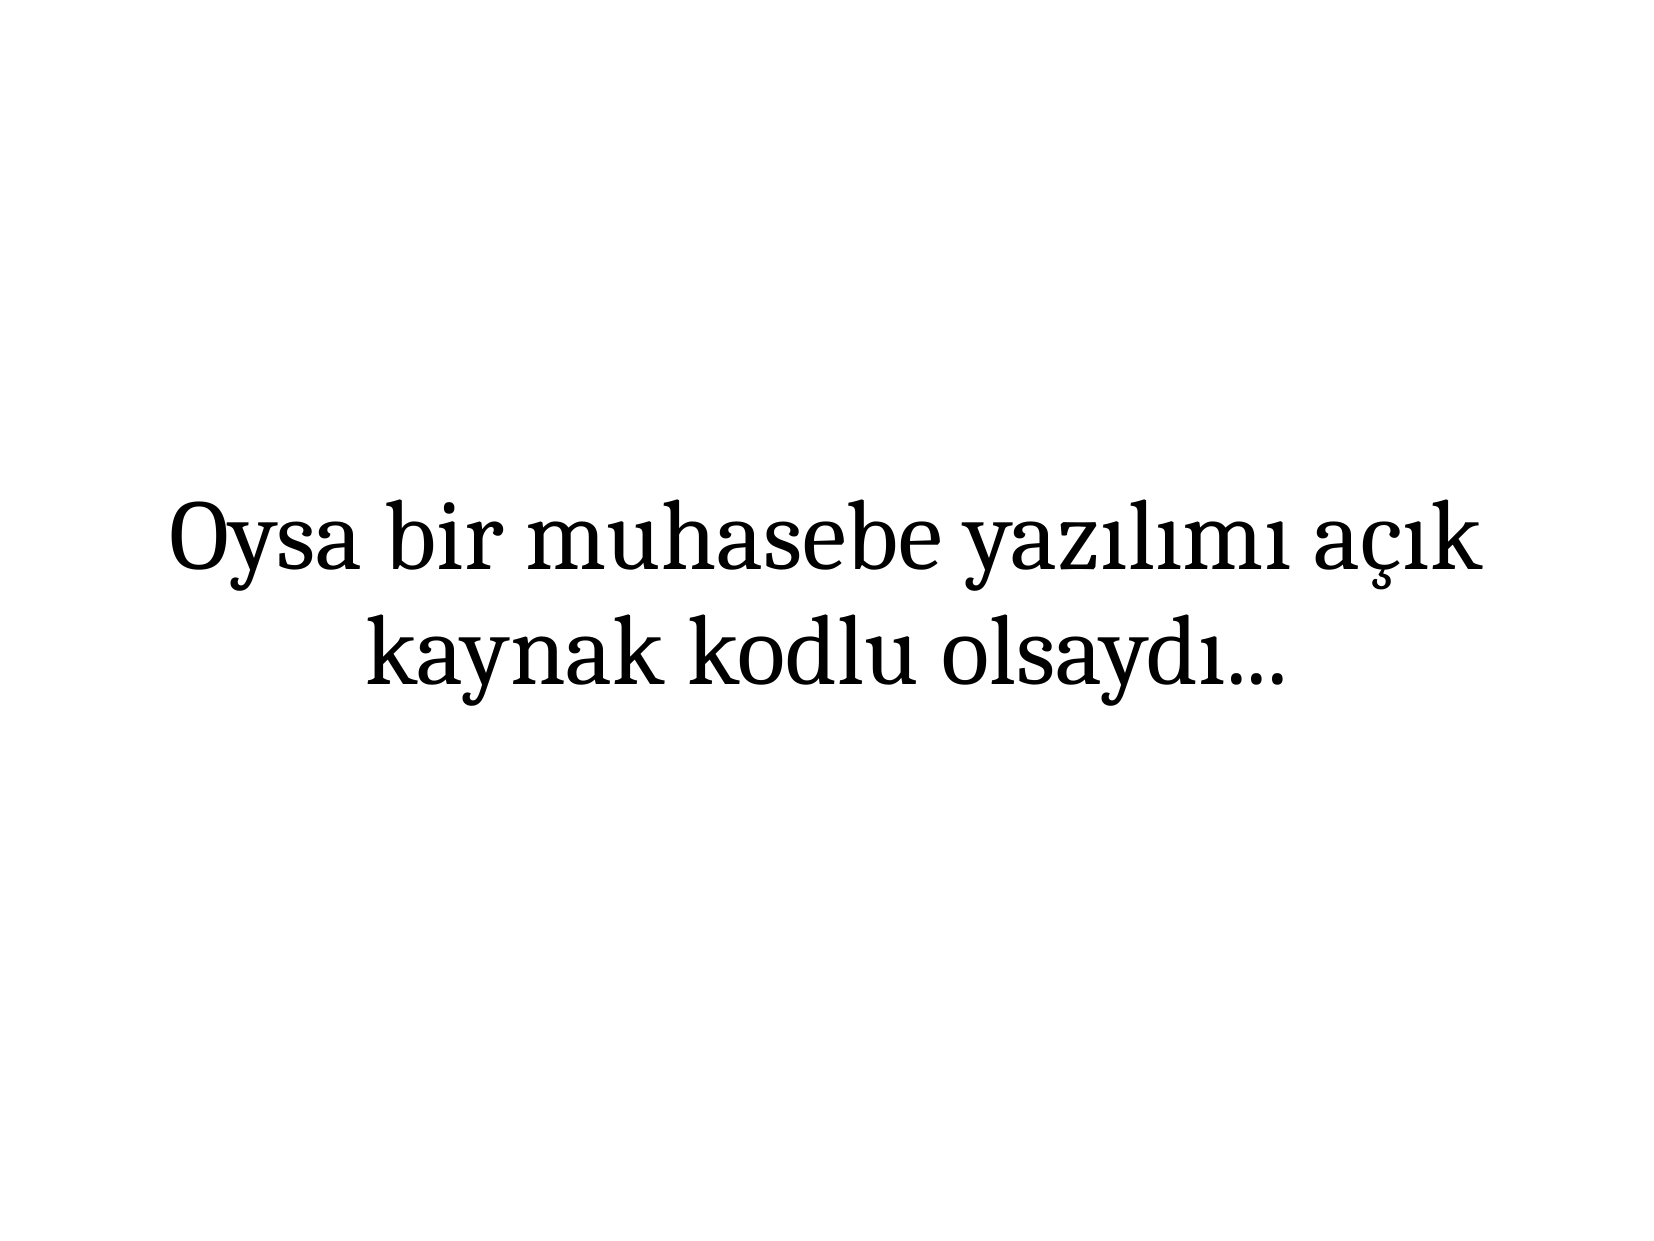

# Oysa bir muhasebe yazılımı açık kaynak kodlu olsaydı...